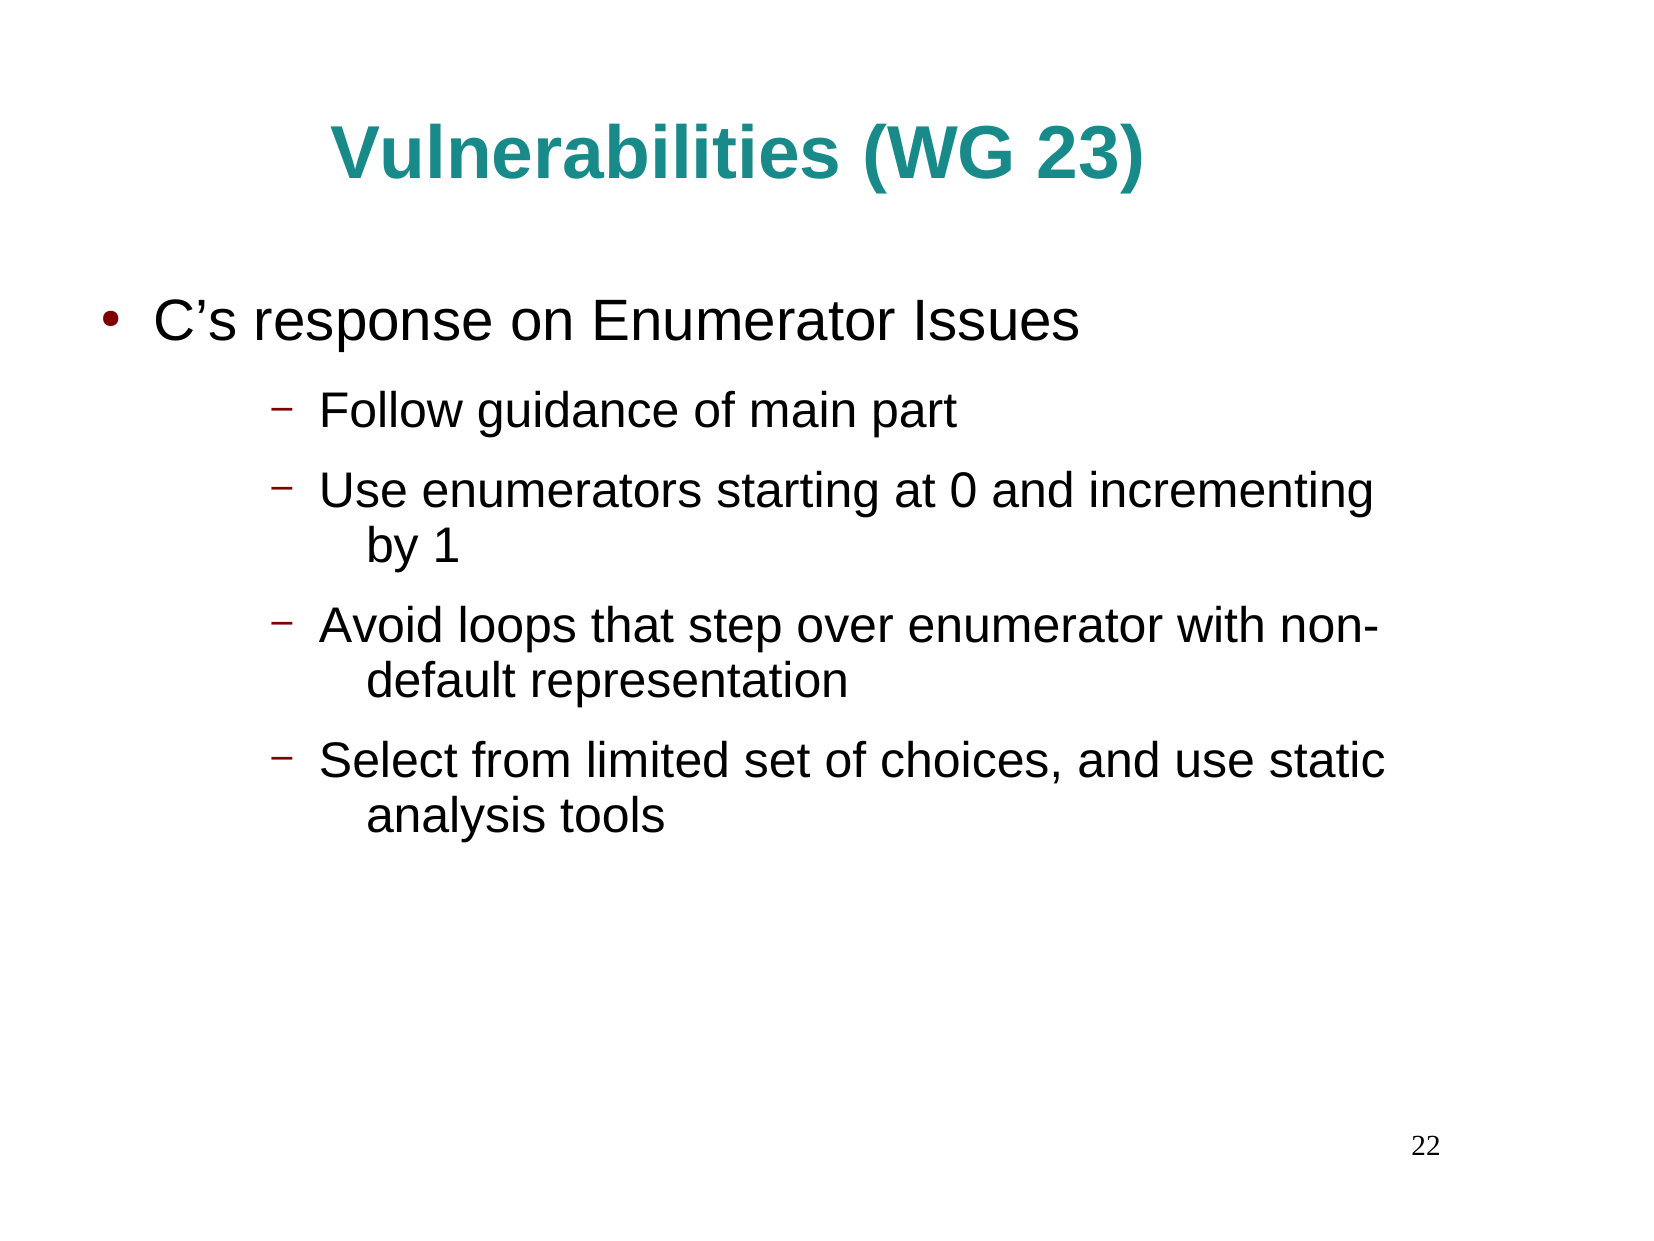

# Vulnerabilities (WG 23)
C’s response on Enumerator Issues
Follow guidance of main part
Use enumerators starting at 0 and incrementing by 1
Avoid loops that step over enumerator with non-default representation
Select from limited set of choices, and use static analysis tools
22